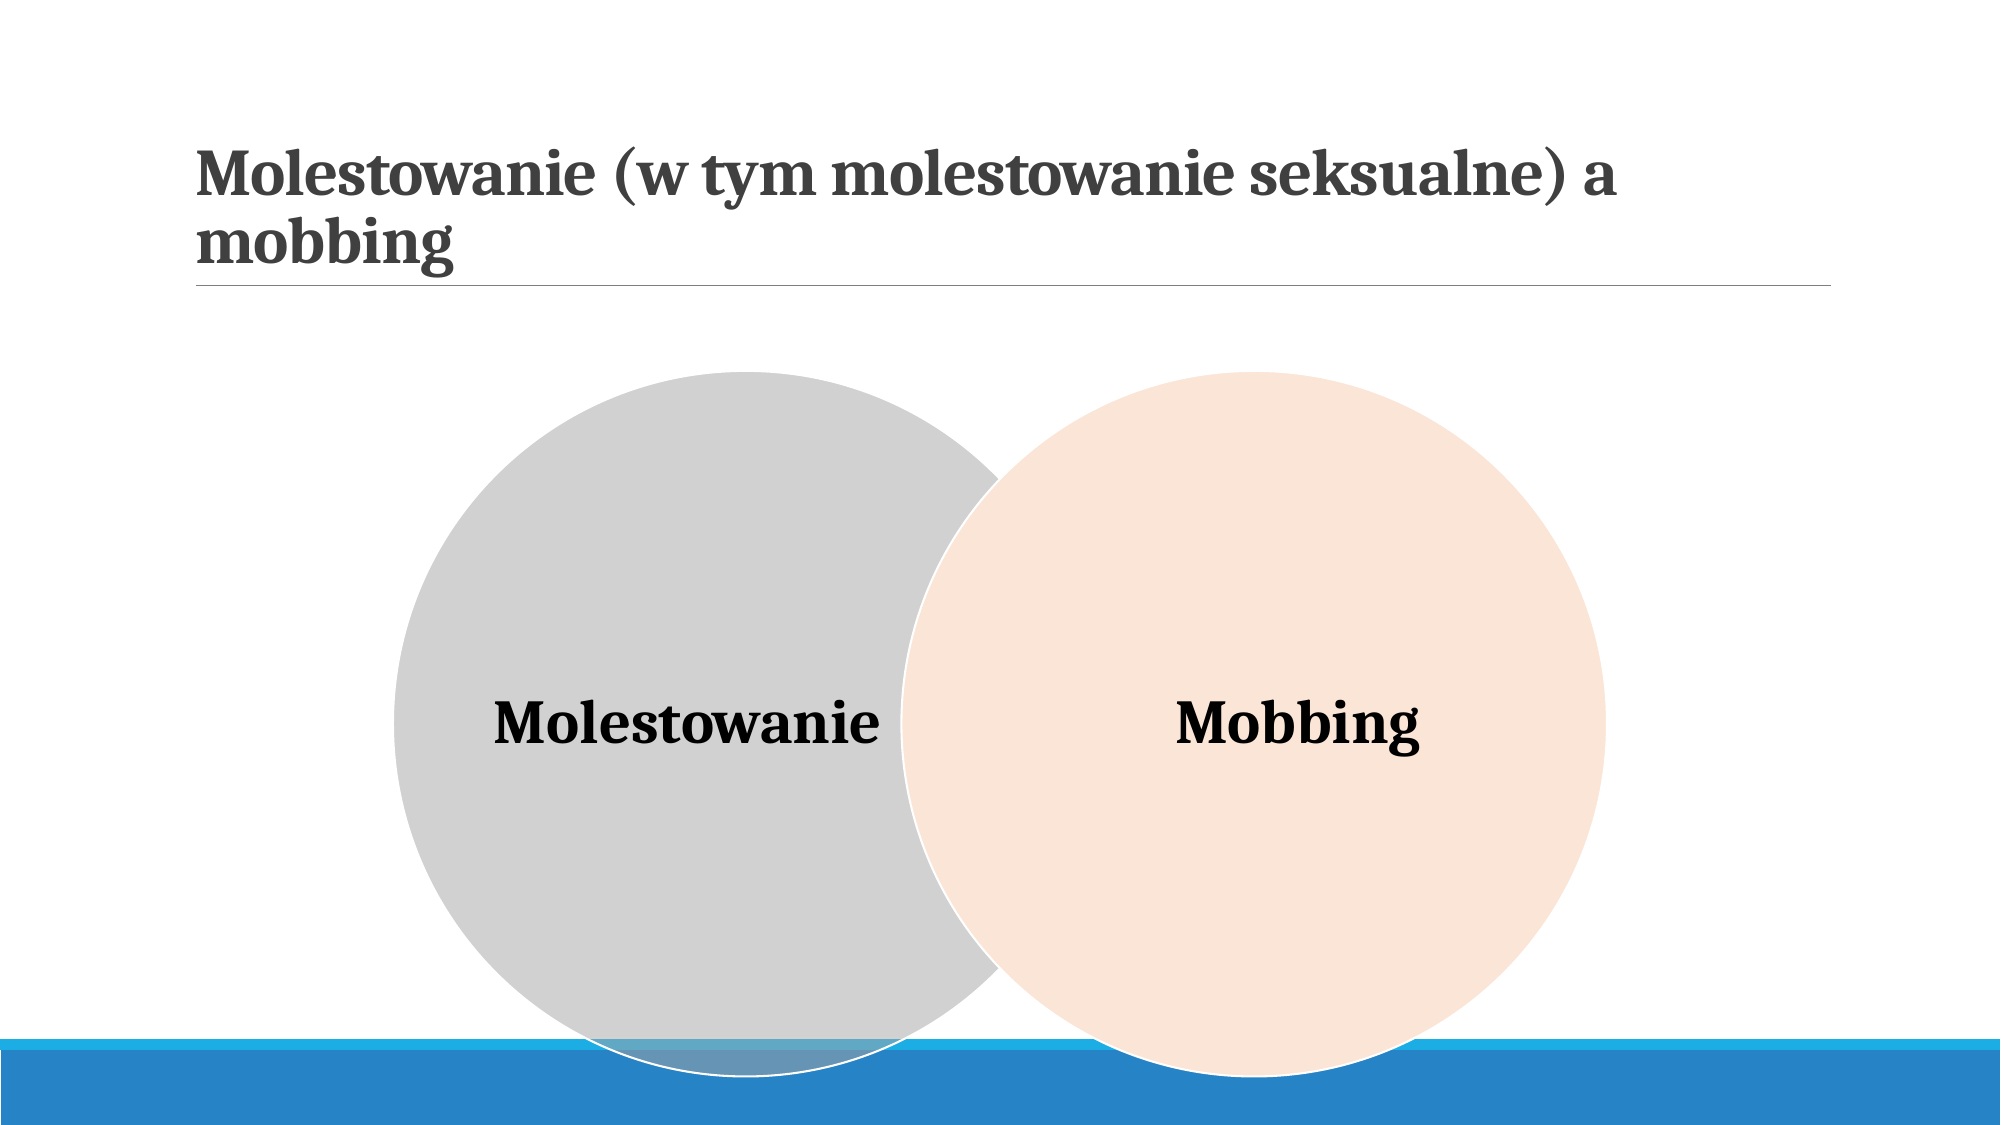

# Molestowanie (w tym molestowanie seksualne) a mobbing
Molestowanie
Mobbing